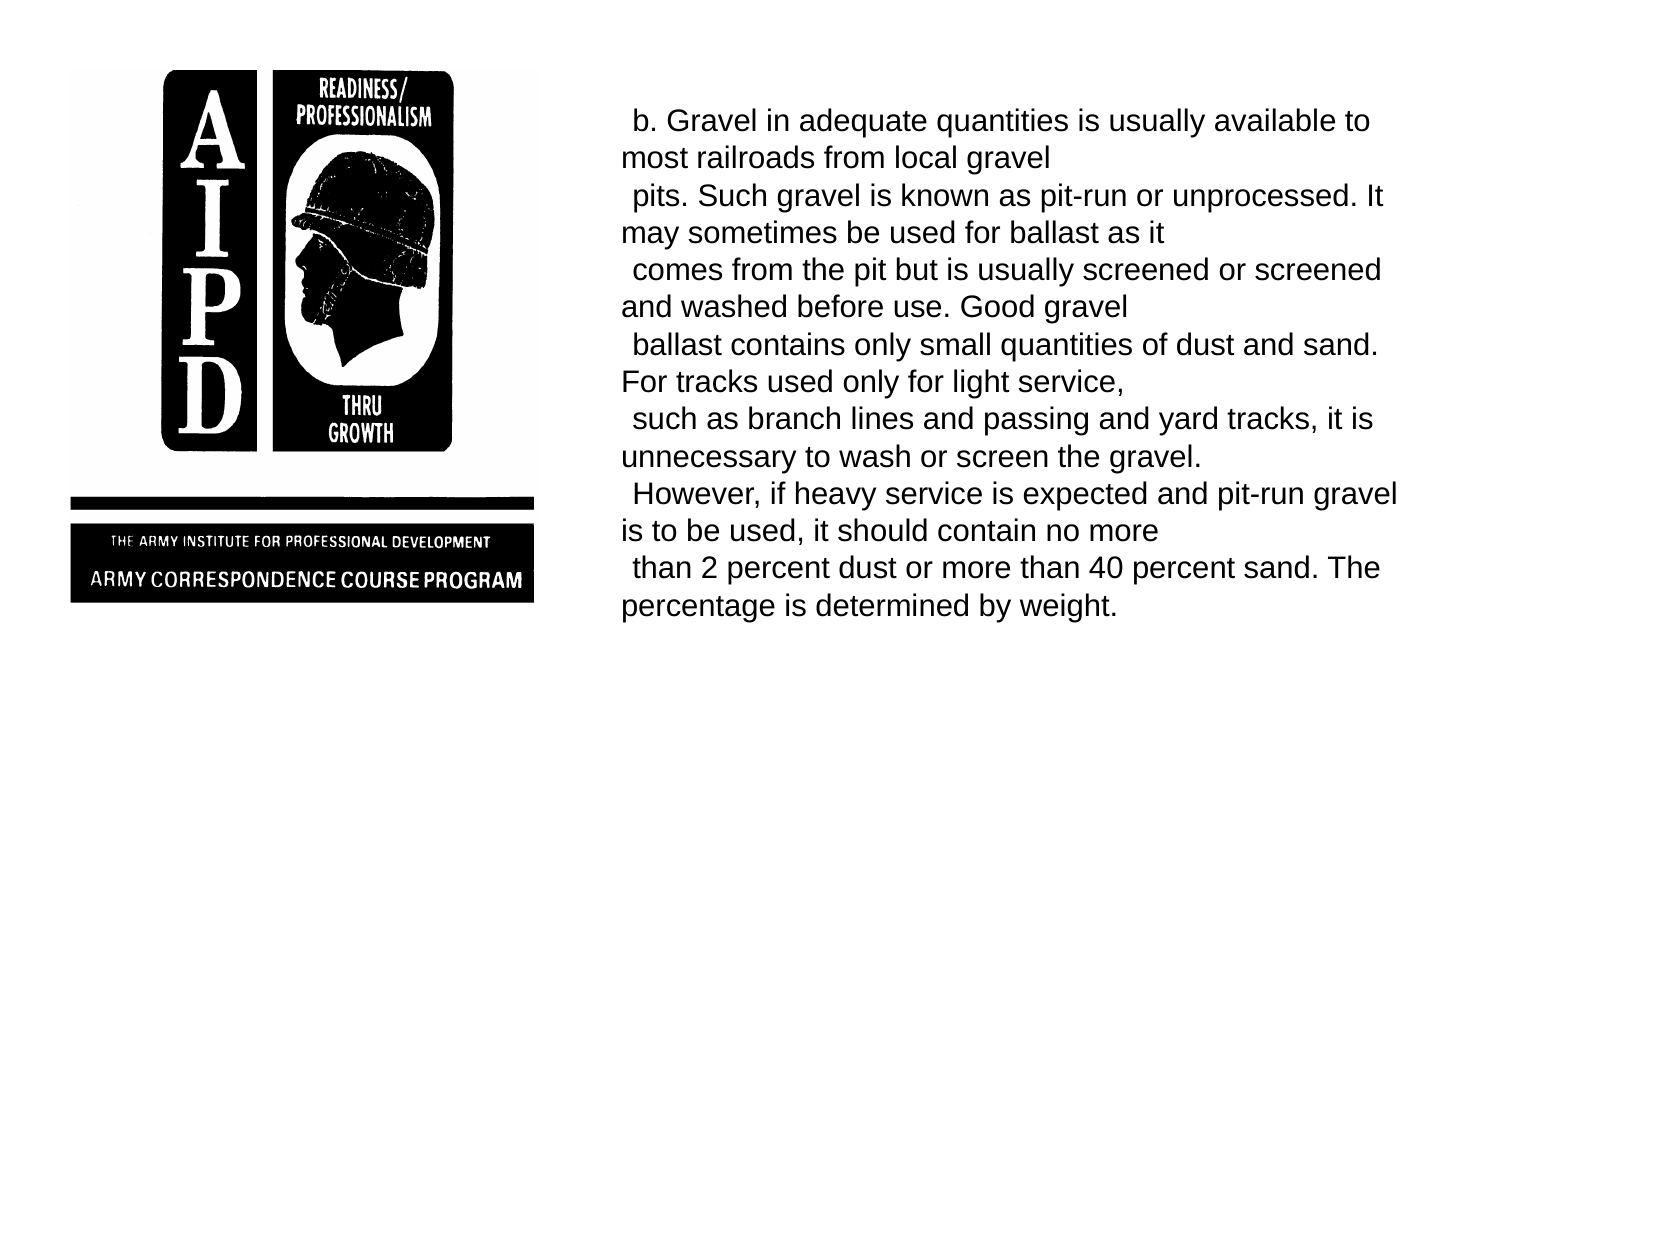

b. Gravel in adequate quantities is usually available to most railroads from local gravel
pits. Such gravel is known as pit-run or unprocessed. It may sometimes be used for ballast as it
comes from the pit but is usually screened or screened and washed before use. Good gravel
ballast contains only small quantities of dust and sand. For tracks used only for light service,
such as branch lines and passing and yard tracks, it is unnecessary to wash or screen the gravel.
However, if heavy service is expected and pit-run gravel is to be used, it should contain no more
than 2 percent dust or more than 40 percent sand. The percentage is determined by weight.